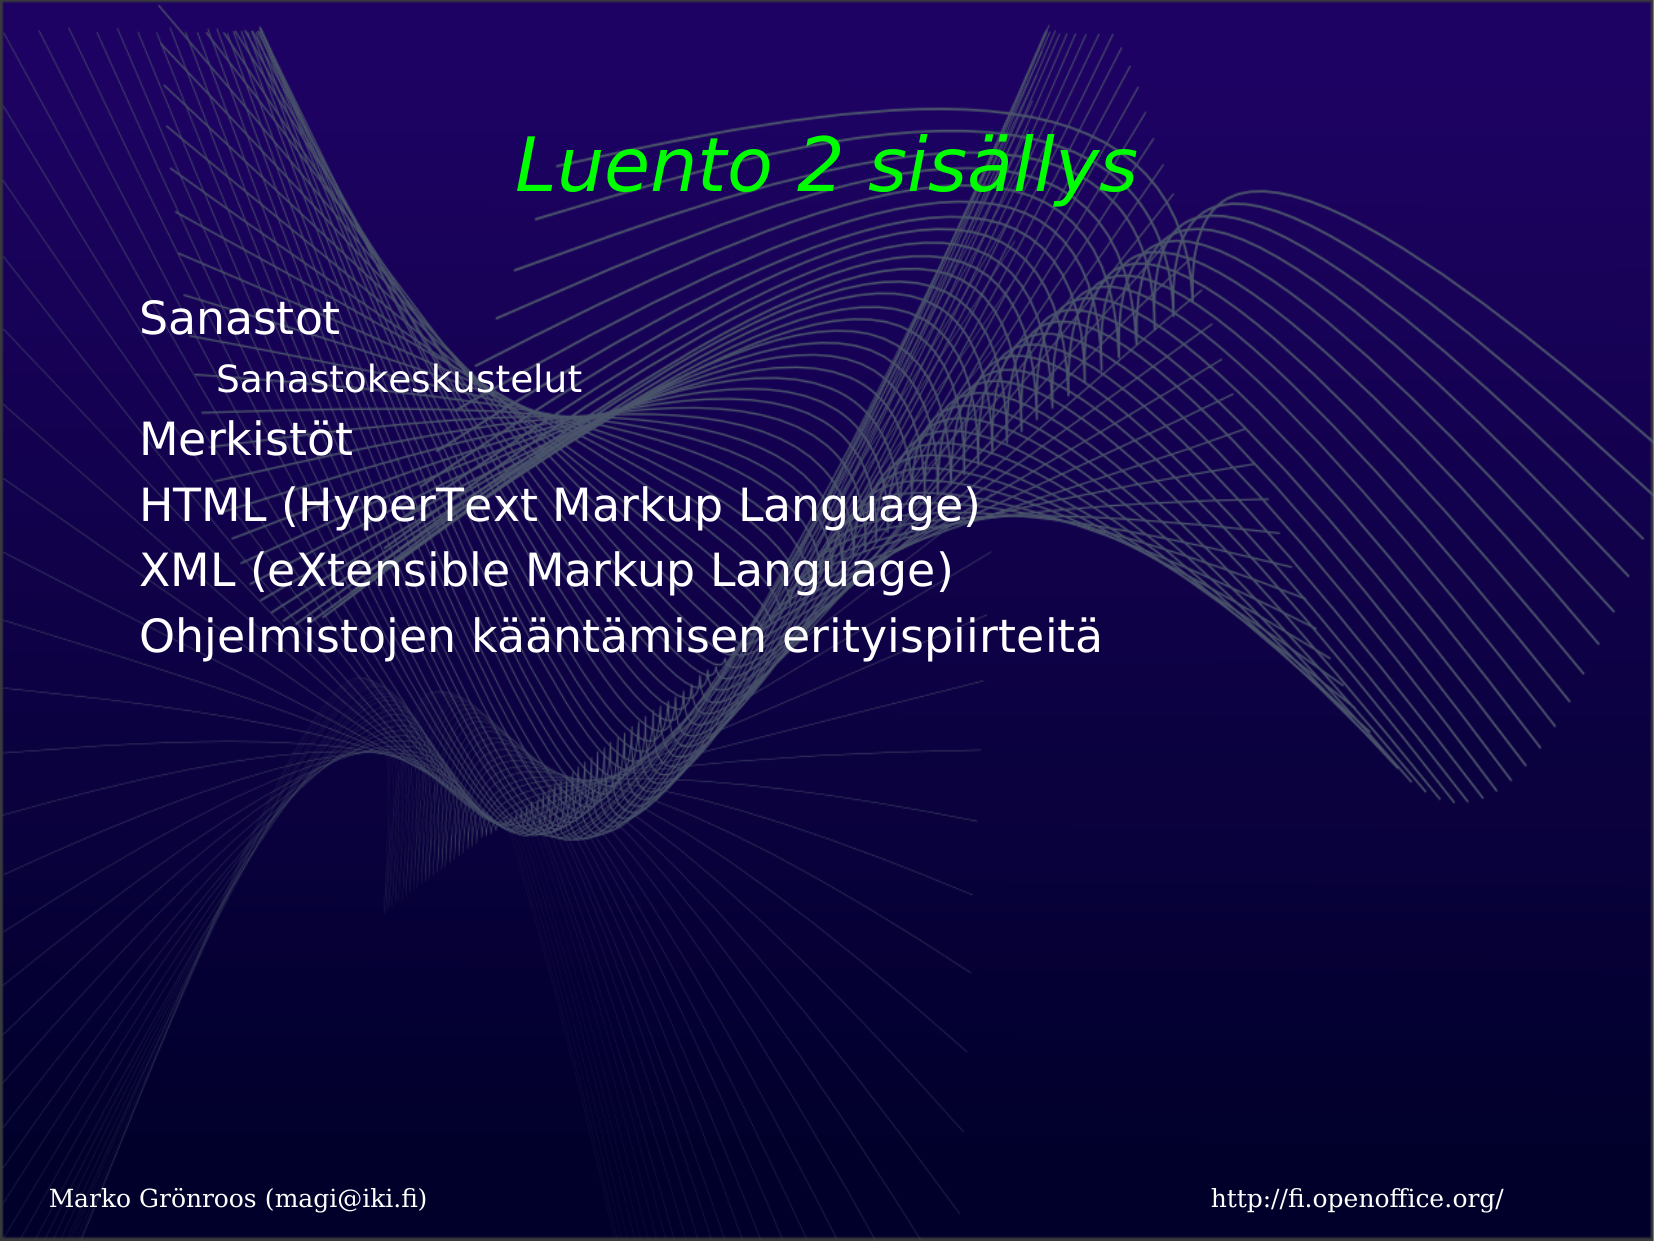

# Luento 2 sisällys
Sanastot
Sanastokeskustelut
Merkistöt
HTML (HyperText Markup Language)
XML (eXtensible Markup Language)
Ohjelmistojen kääntämisen erityispiirteitä